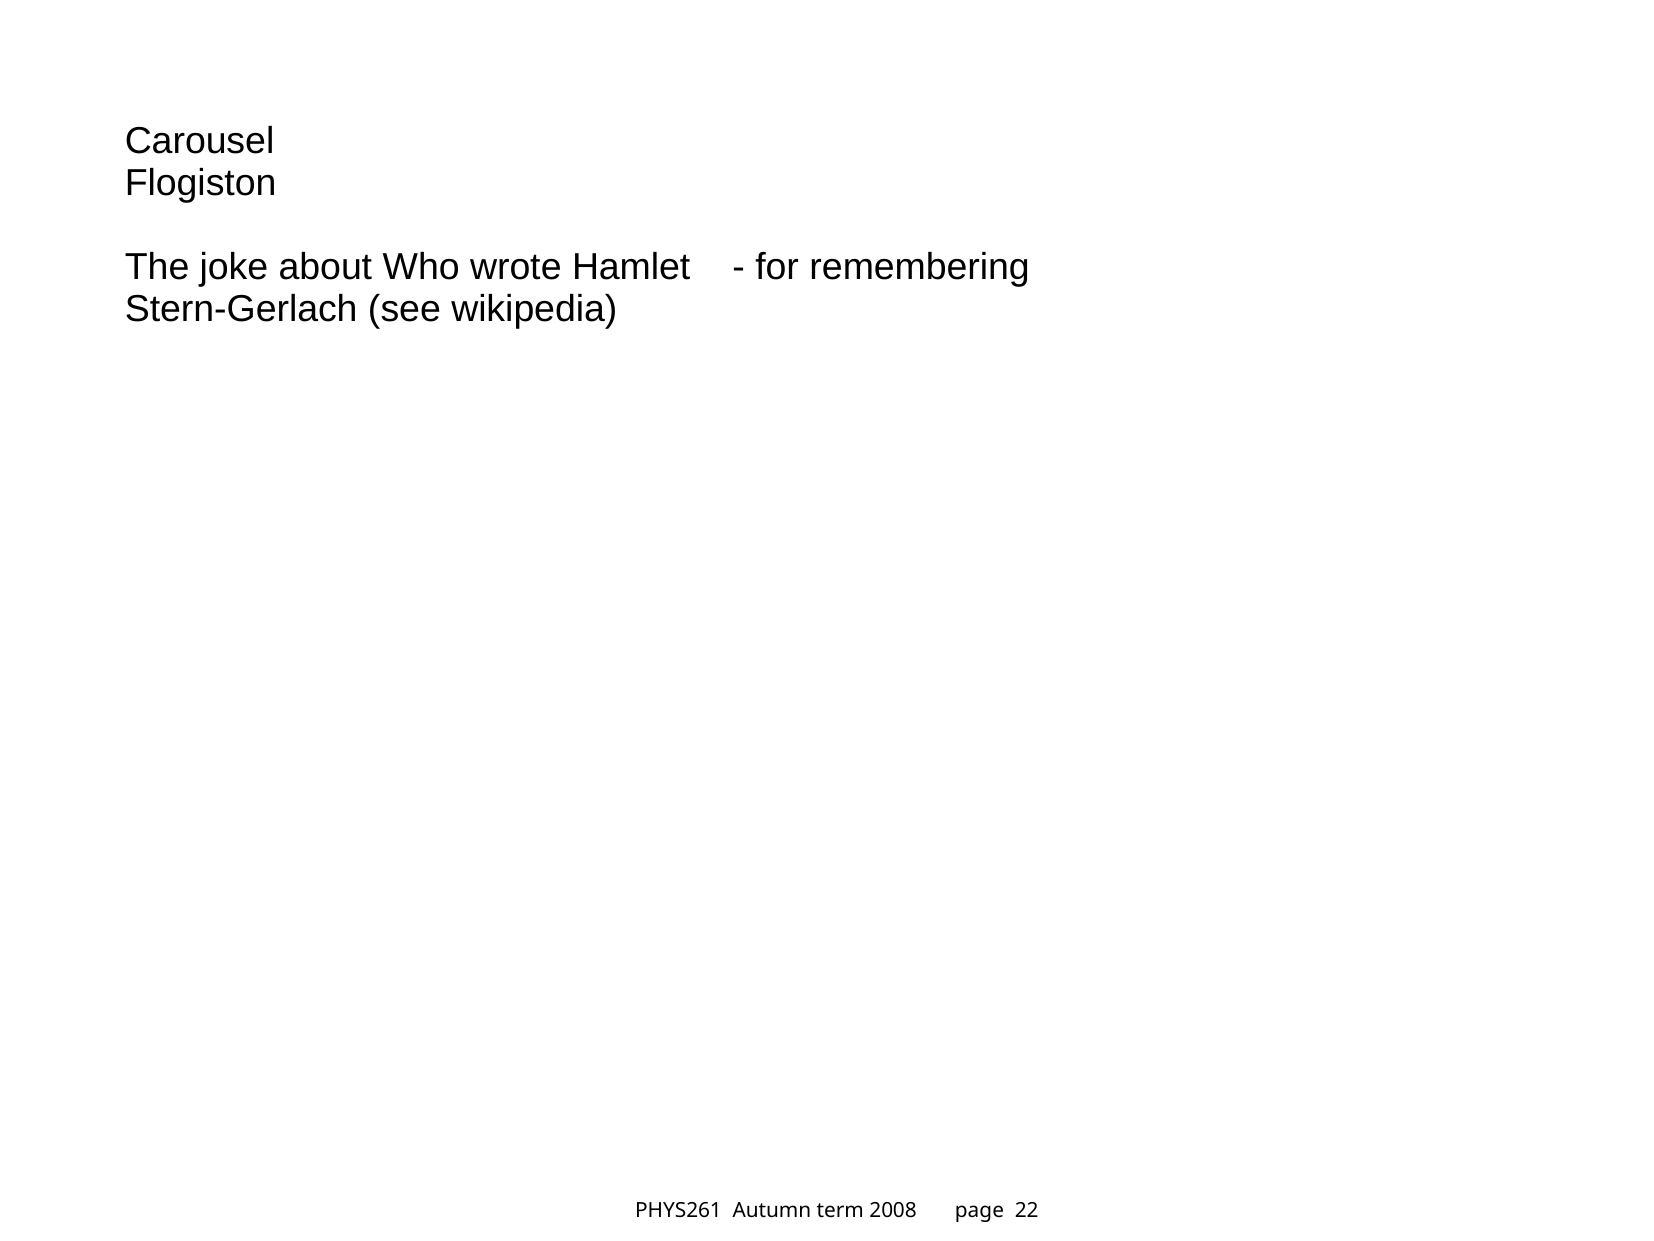

Carousel
Flogiston
The joke about Who wrote Hamlet - for remembering
Stern-Gerlach (see wikipedia)